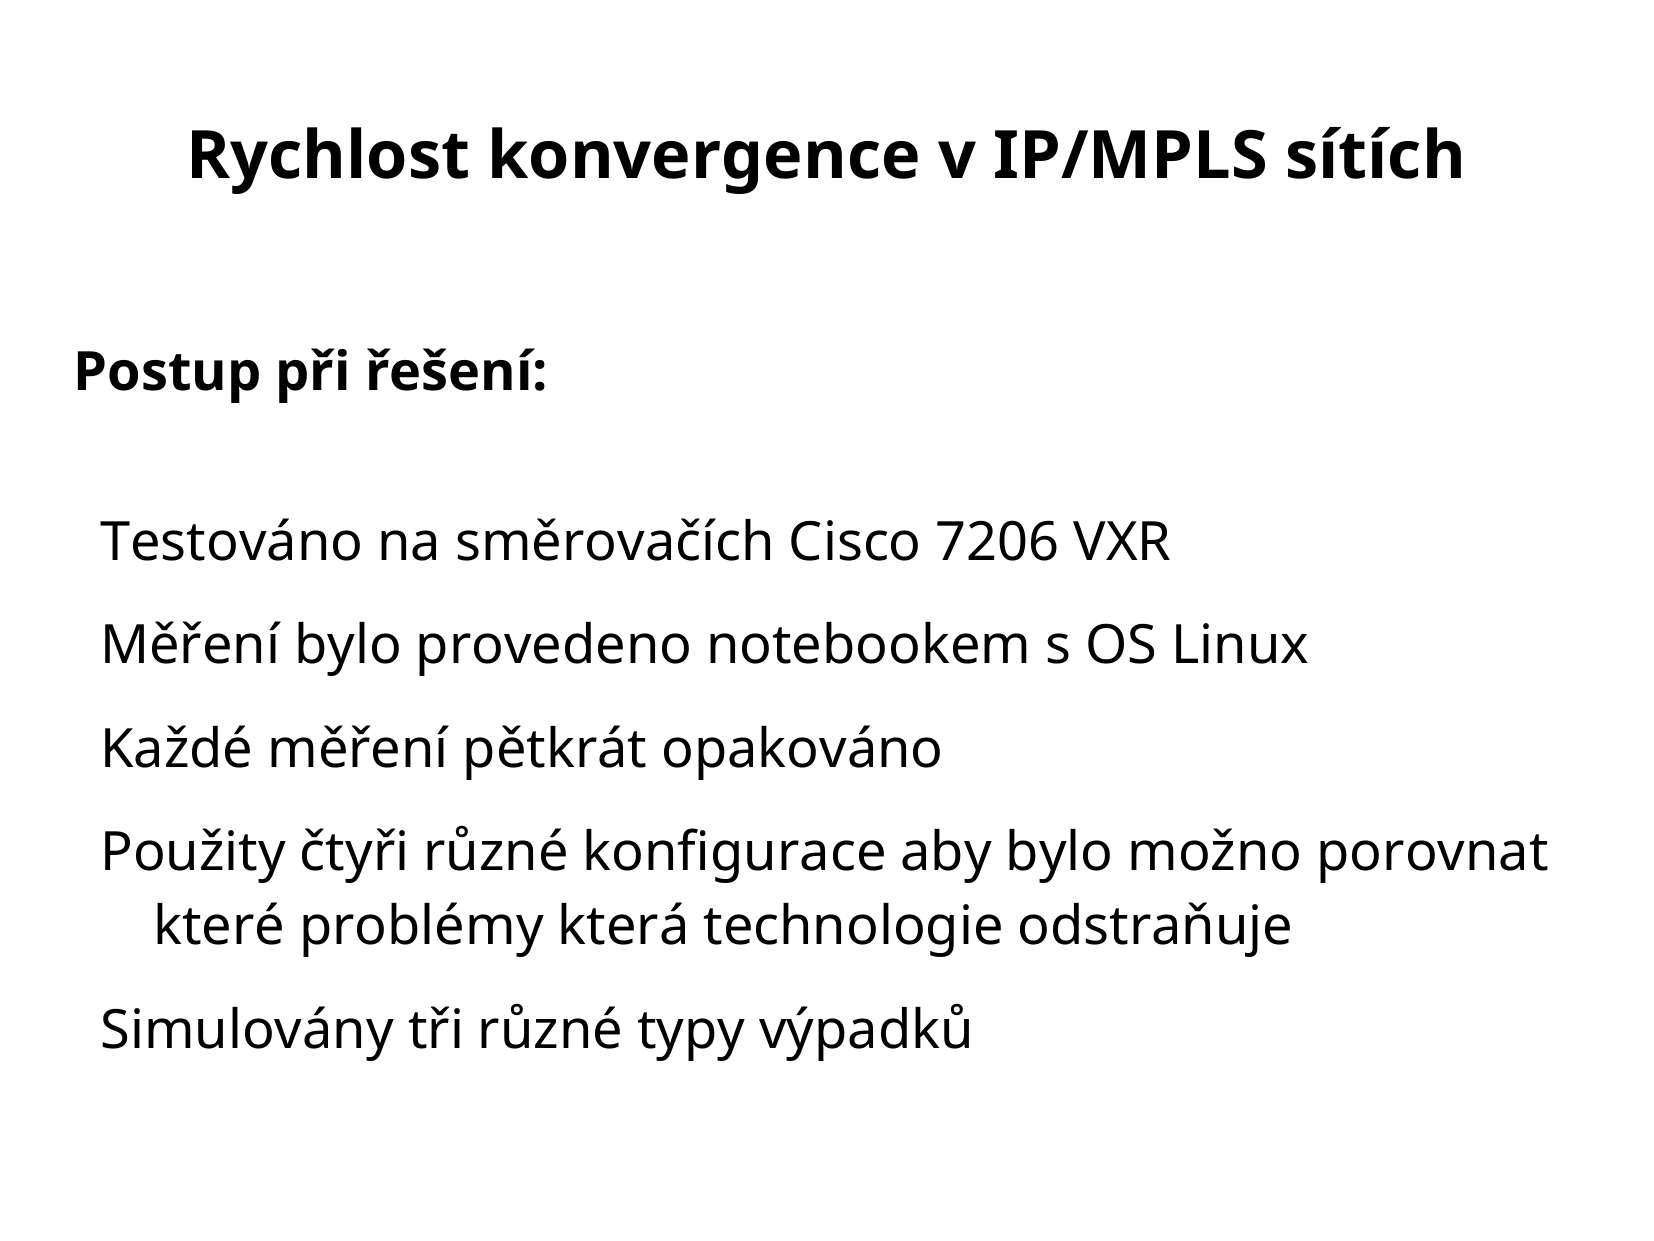

# Rychlost konvergence v IP/MPLS sítích
Postup při řešení:
Testováno na směrovačích Cisco 7206 VXR
Měření bylo provedeno notebookem s OS Linux
Každé měření pětkrát opakováno
Použity čtyři různé konfigurace aby bylo možno porovnat které problémy která technologie odstraňuje
Simulovány tři různé typy výpadků